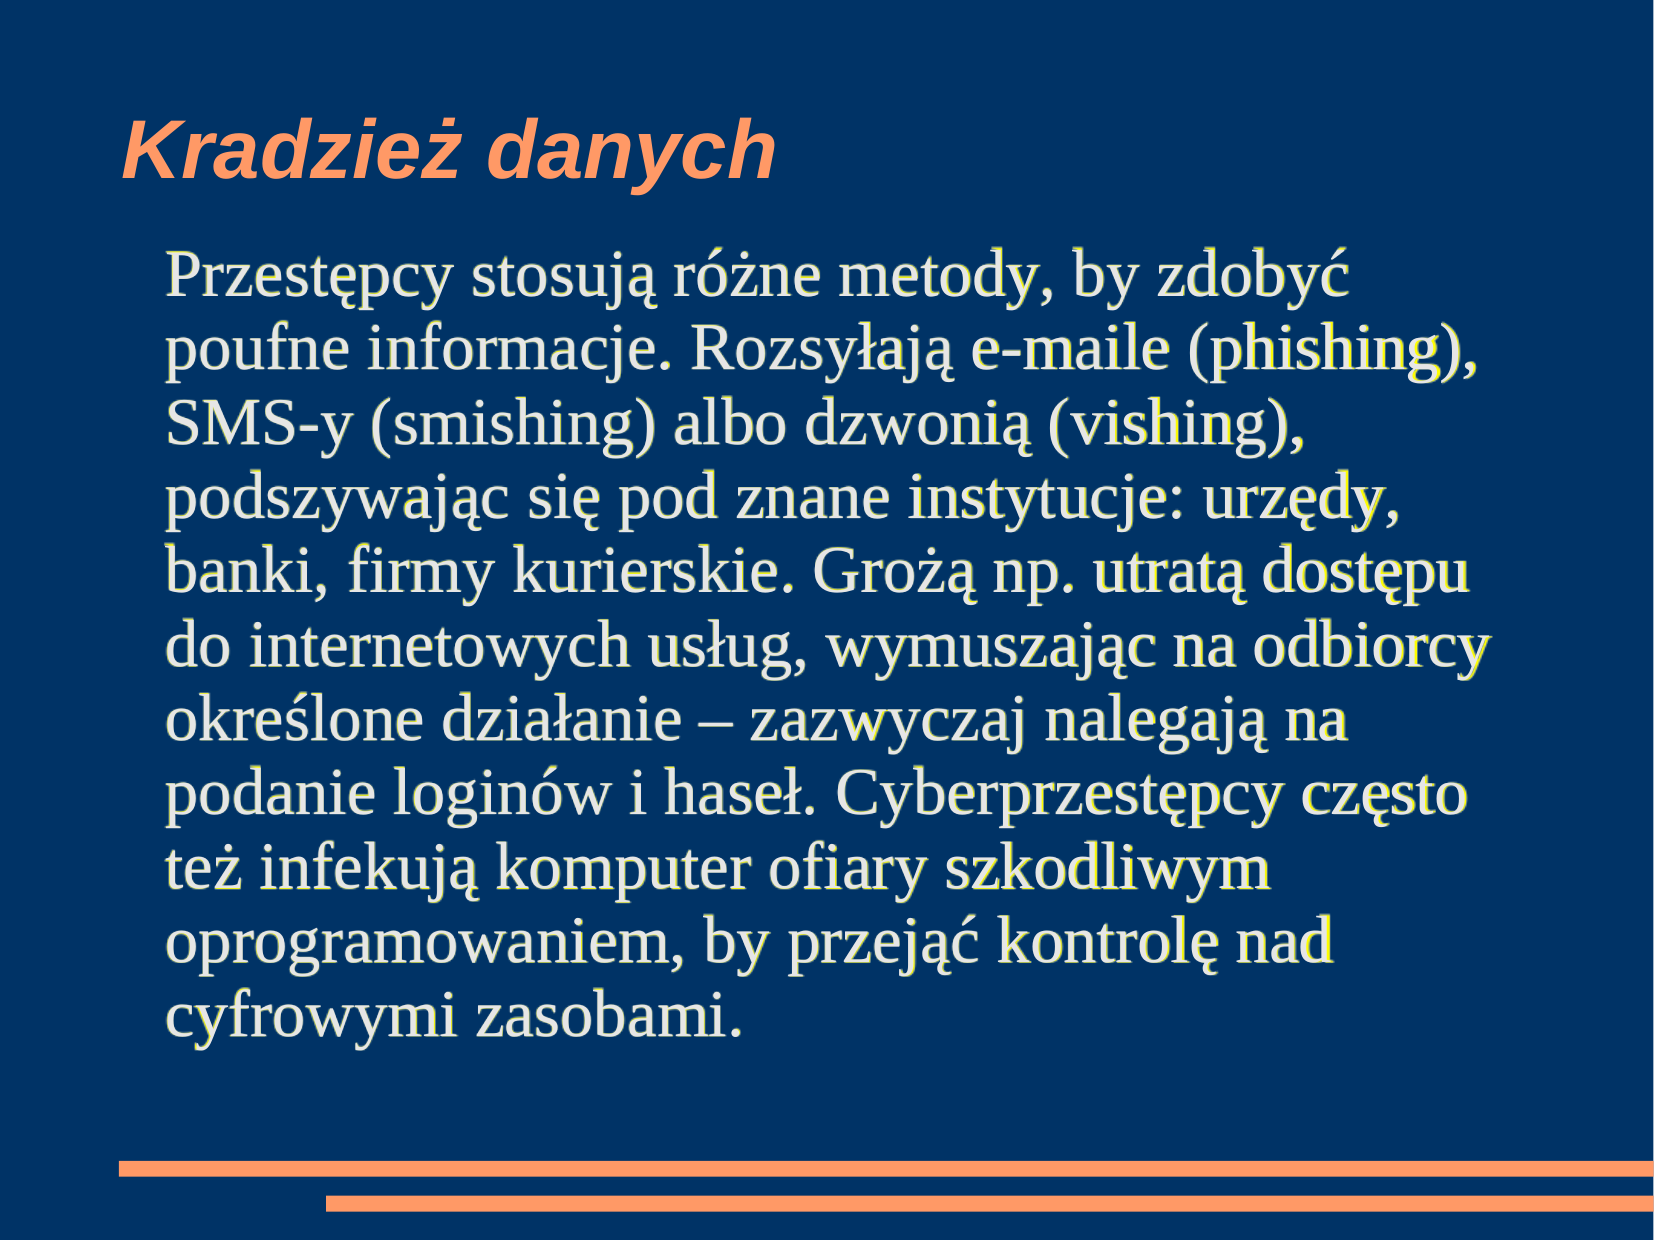

# Kradzież danych
Przestępcy stosują różne metody, by zdobyć poufne informacje. Rozsyłają e-maile (phishing), SMS-y (smishing) albo dzwonią (vishing), podszywając się pod znane instytucje: urzędy, banki, firmy kurierskie. Grożą np. utratą dostępu do internetowych usług, wymuszając na odbiorcy określone działanie – zazwyczaj nalegają na podanie loginów i haseł. Cyberprzestępcy często też infekują komputer ofiary szkodliwym oprogramowaniem, by przejąć kontrolę nad cyfrowymi zasobami.